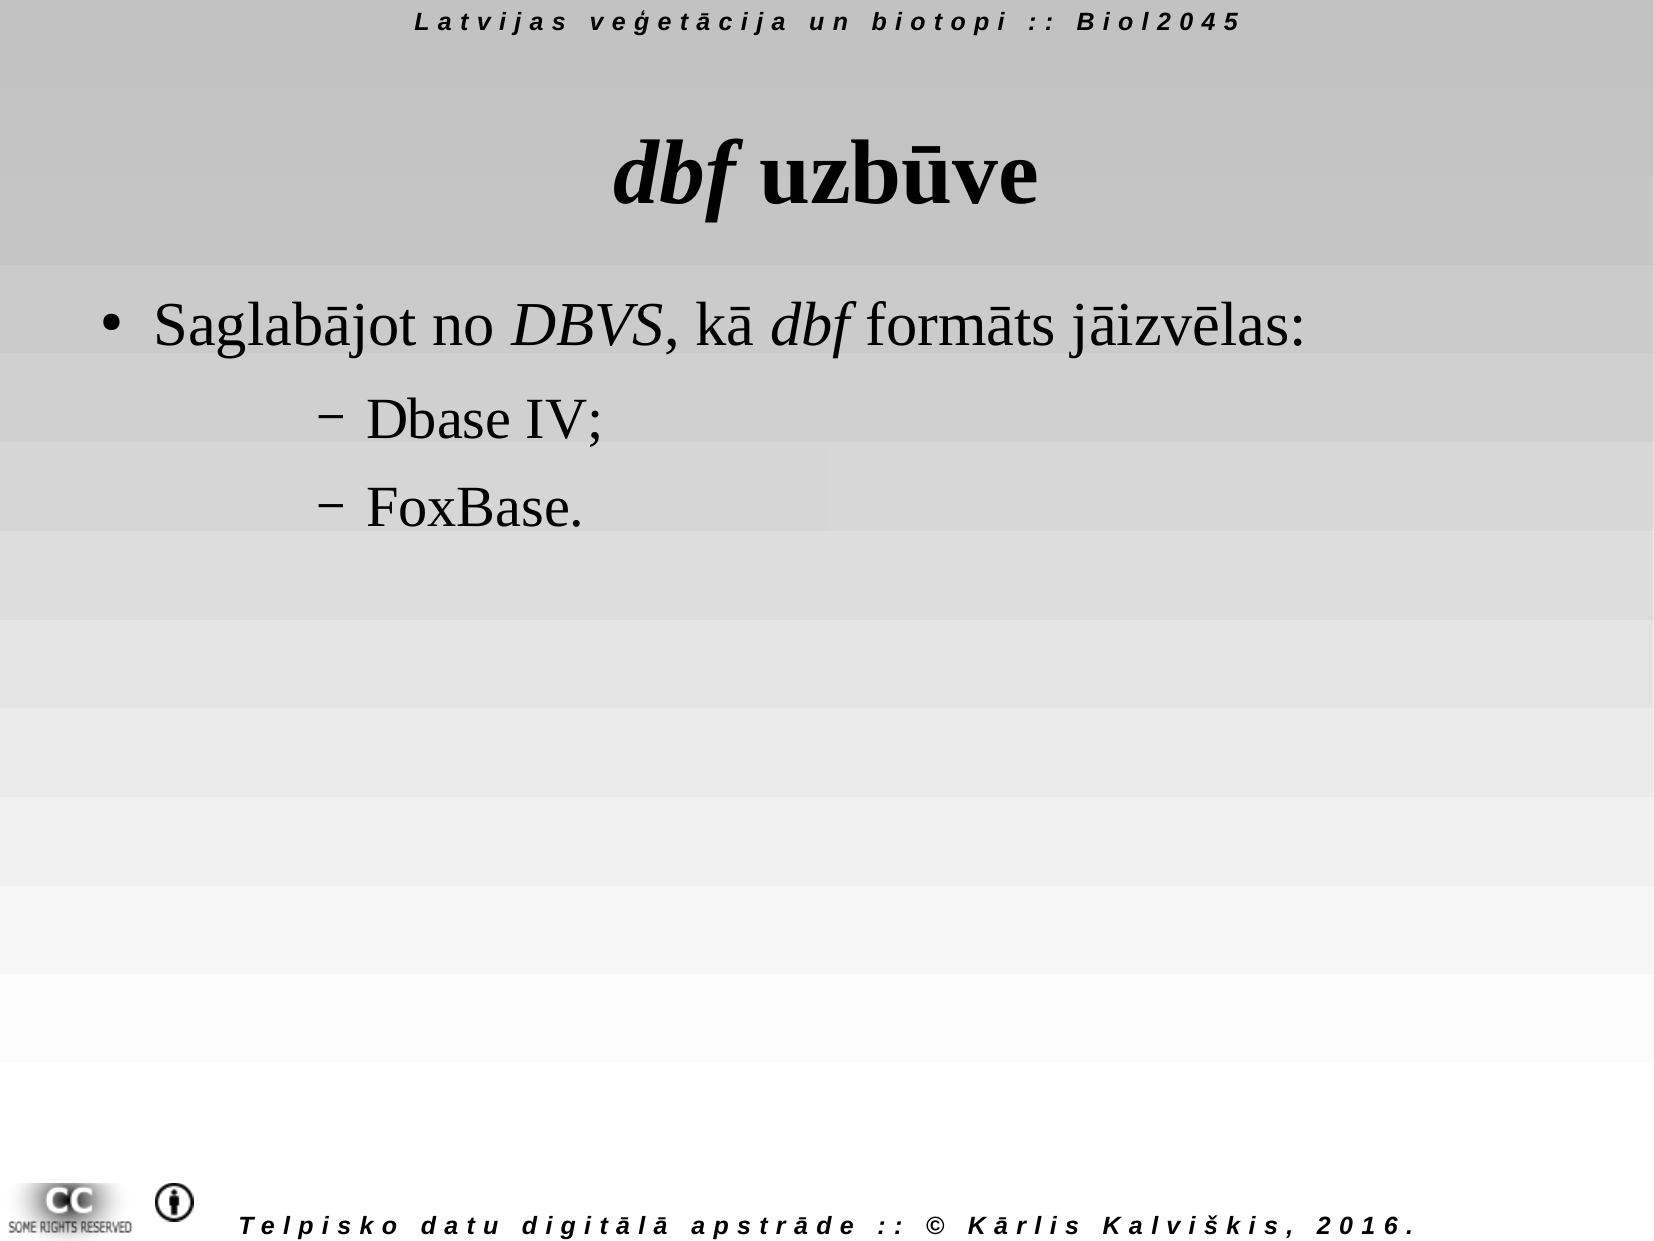

# dbf uzbūve
Saglabājot no DBVS, kā dbf formāts jāizvēlas:
Dbase IV;
FoxBase.